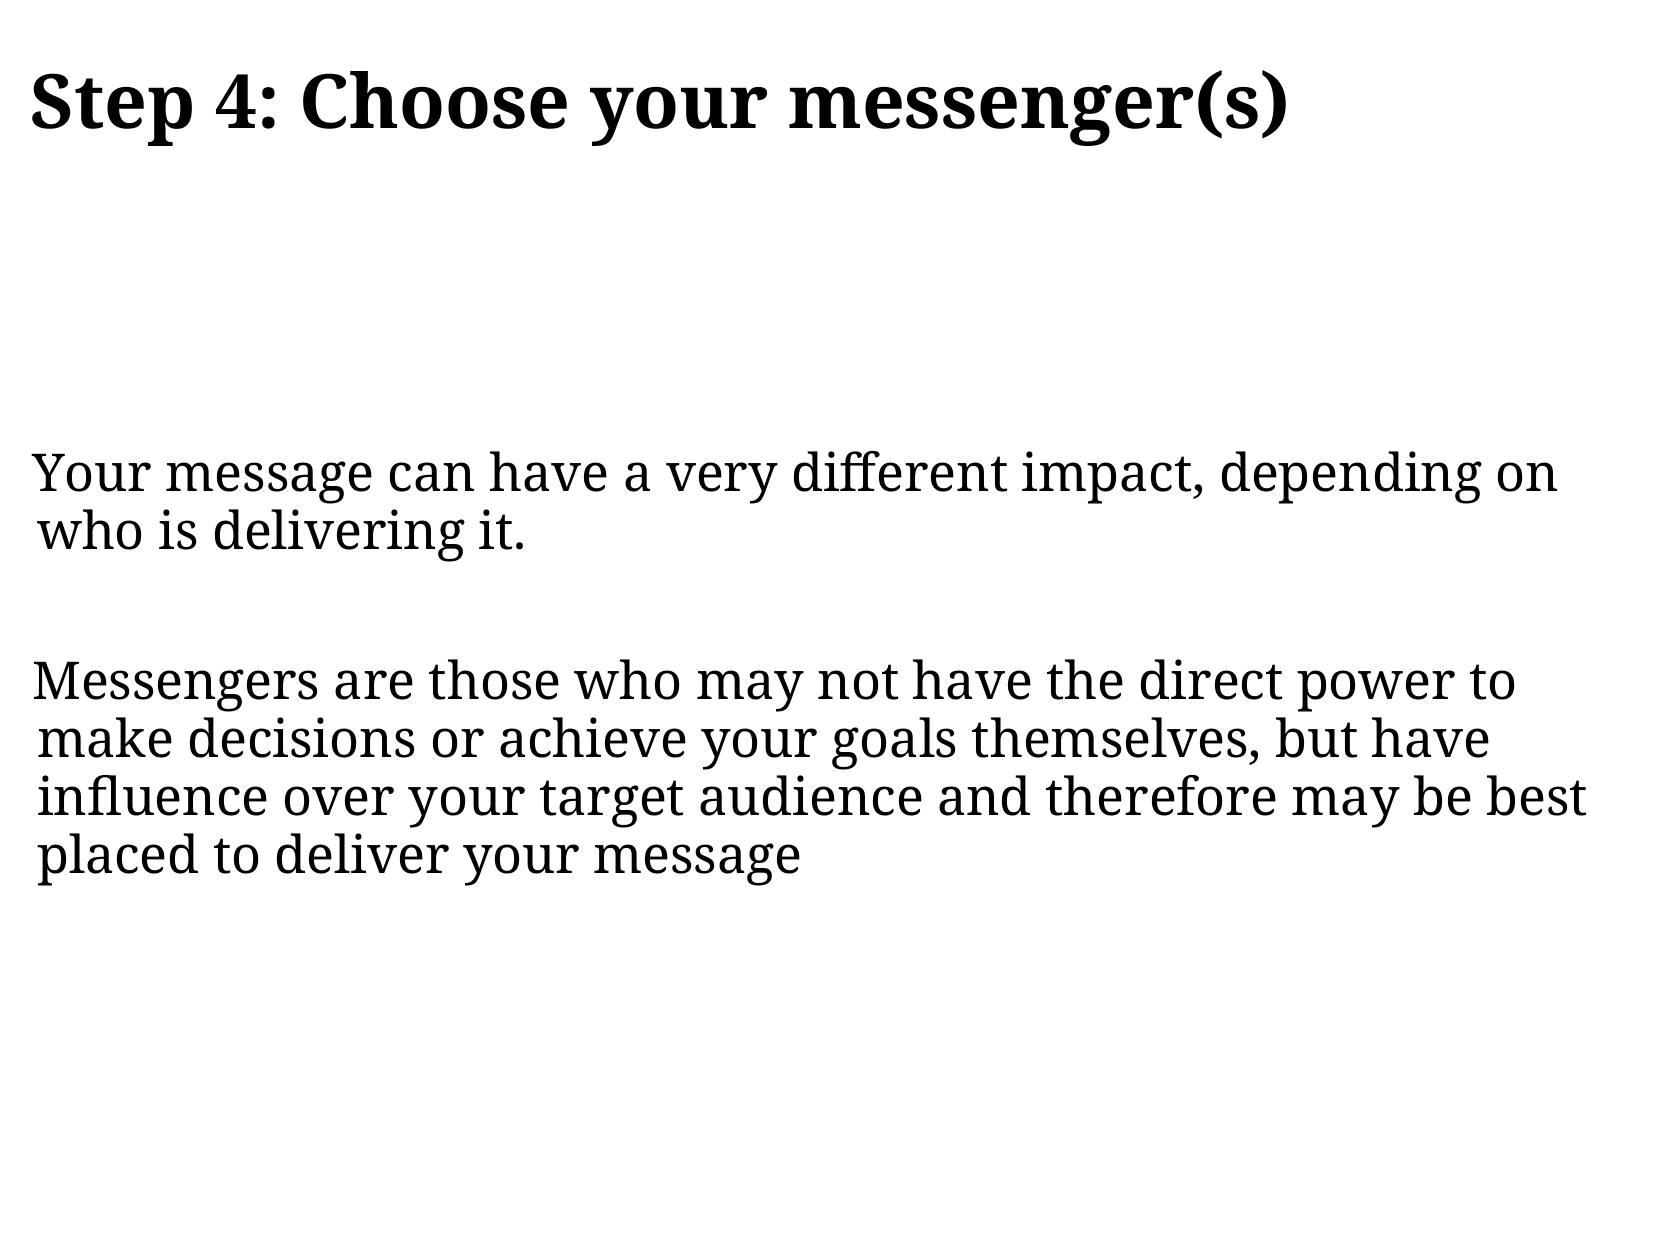

# Step 4: Choose your messenger(s)
Your message can have a very different impact, depending on who is delivering it.
Messengers are those who may not have the direct power to make decisions or achieve your goals themselves, but have influence over your target audience and therefore may be best placed to deliver your message